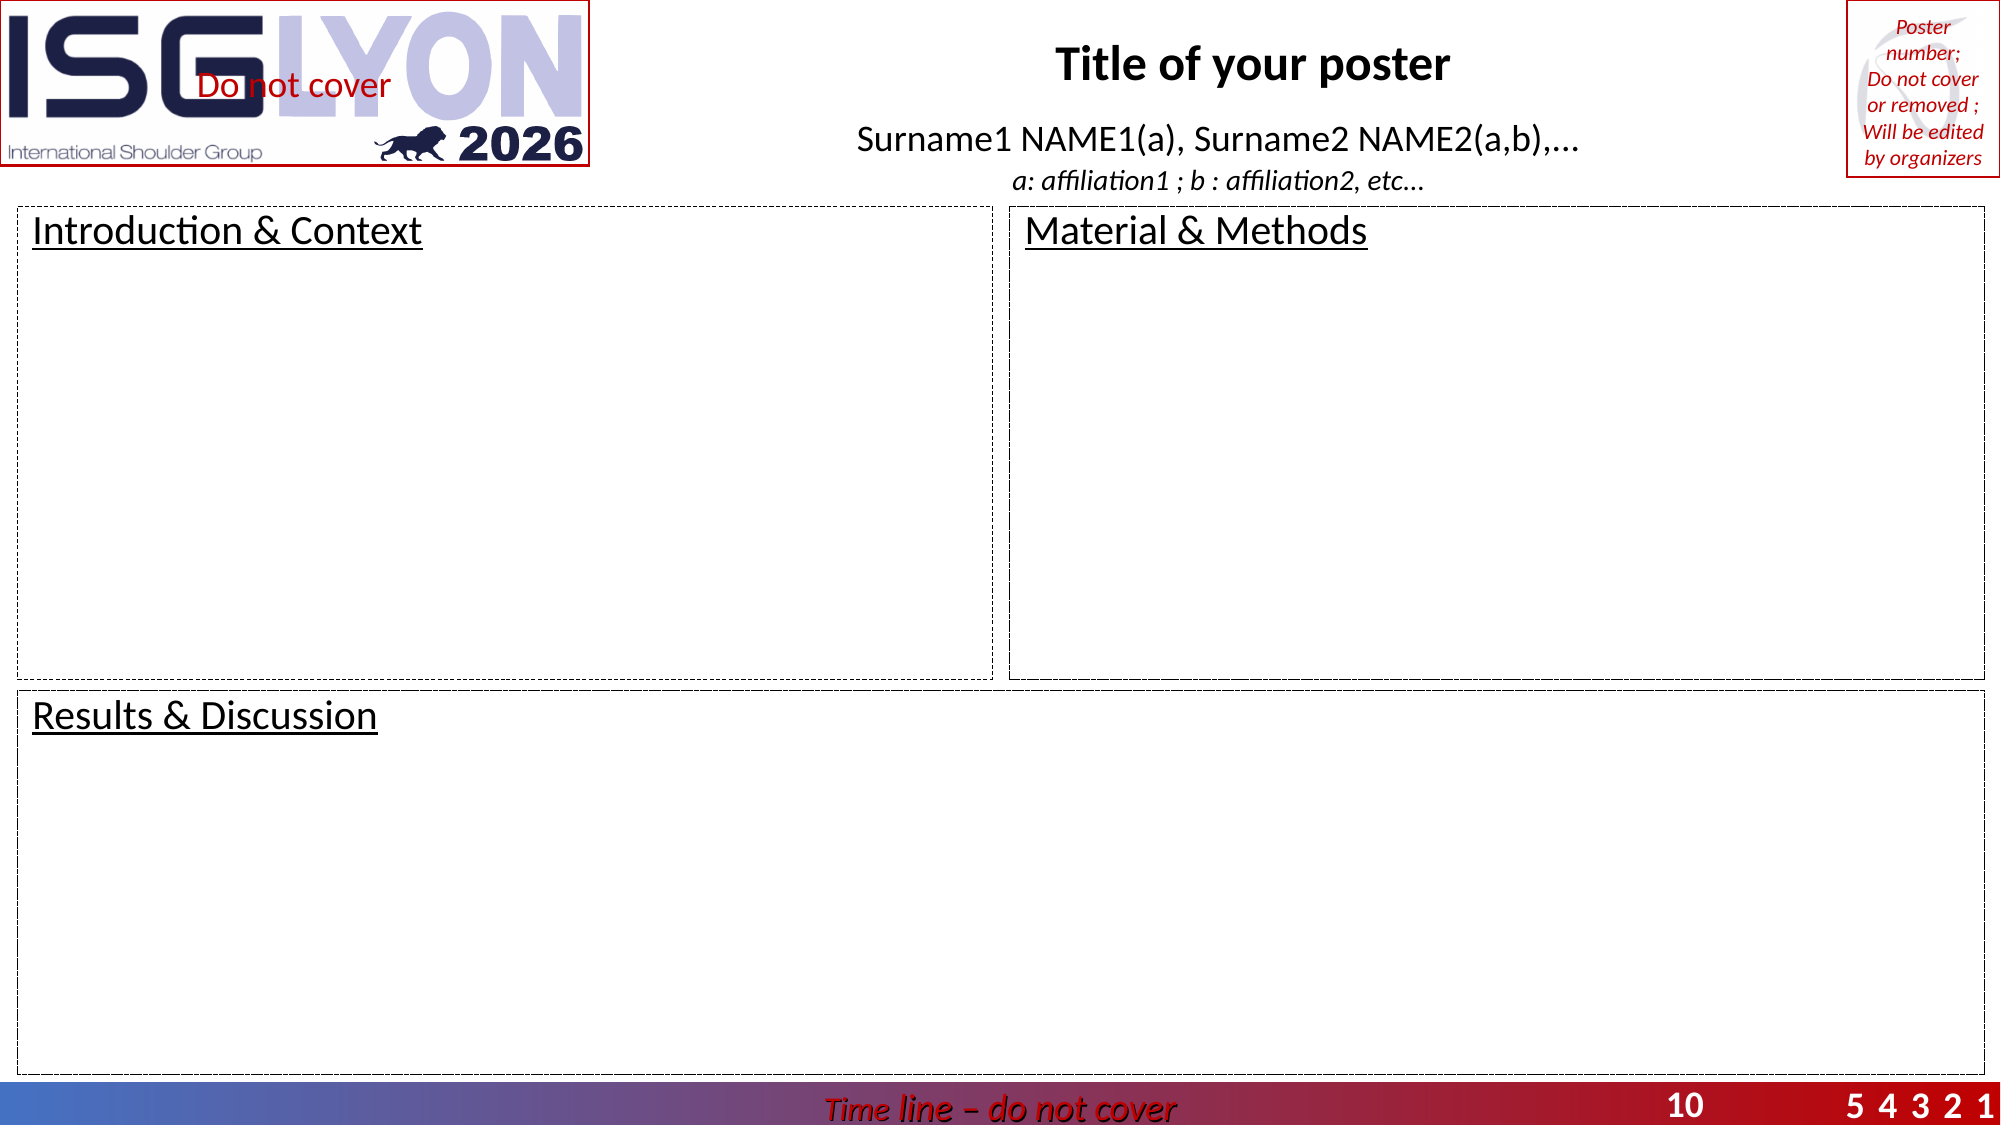

Do not cover
Poster number;
Do not cover or removed ;
Will be edited by organizers
# Title of your poster
Surname1 NAME1(a), Surname2 NAME2(a,b),...
a: affiliation1 ; b : affiliation2, etc...
Introduction & Context
Material & Methods
Results & Discussion
Time line – do not cover